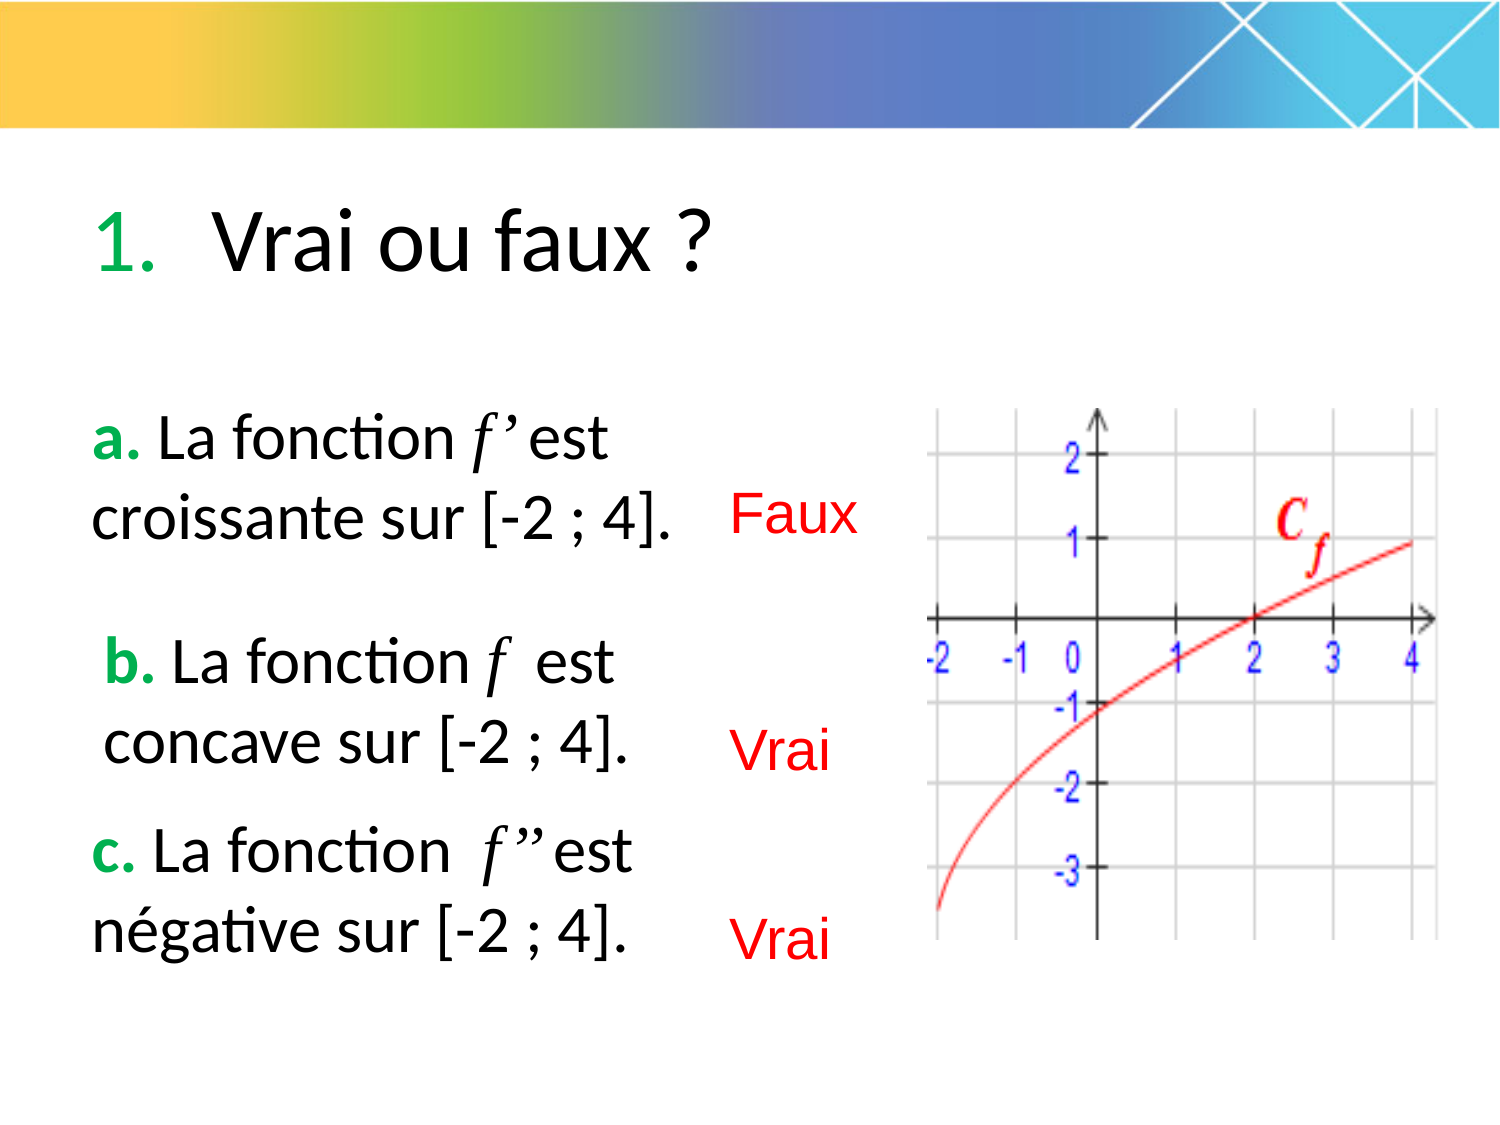

# Vrai ou faux ?
a. La fonction f’ est
croissante sur [-2 ; 4].
Faux
b. La fonction f est concave sur [-2 ; 4].
Vrai
c. La fonction f’’ est négative sur [-2 ; 4].
Vrai